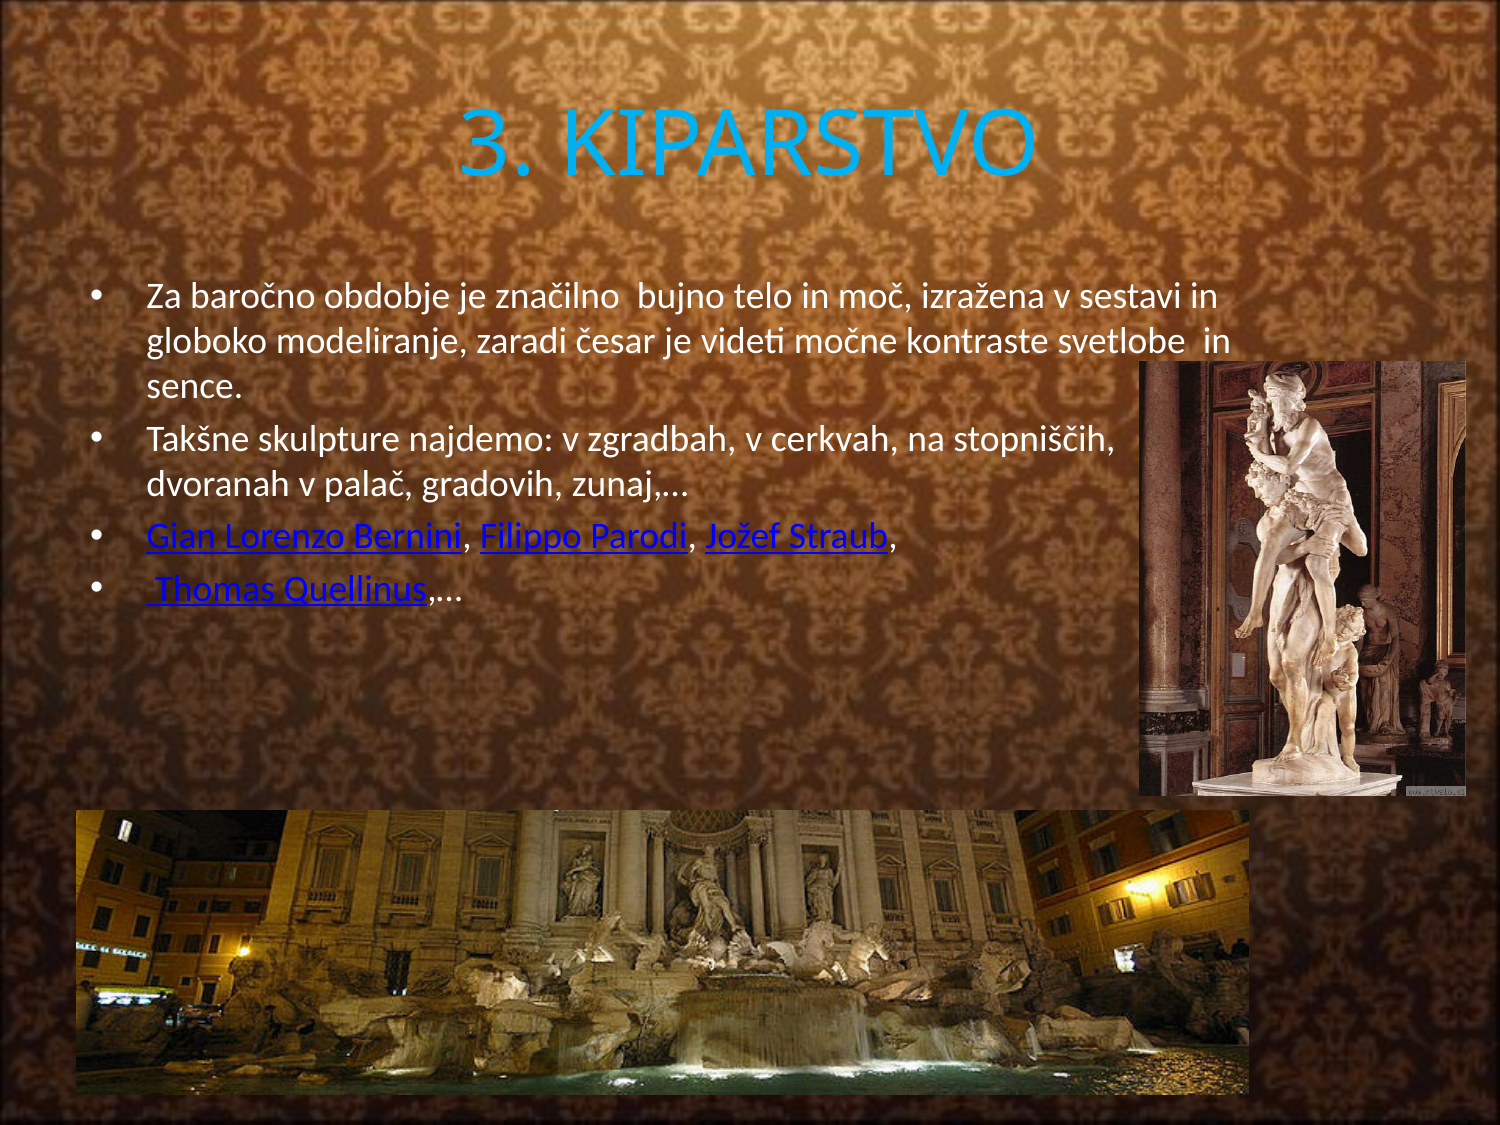

# 3. KIPARSTVO
Za baročno obdobje je značilno  bujno telo in moč, izražena v sestavi in ​​globoko modeliranje, zaradi česar je videti močne kontraste svetlobe  in sence.
Takšne skulpture najdemo: v zgradbah, v cerkvah, na stopniščih, dvoranah v palač, gradovih, zunaj,…
Gian Lorenzo Bernini, Filippo Parodi, Jožef Straub,
 Thomas Quellinus,…